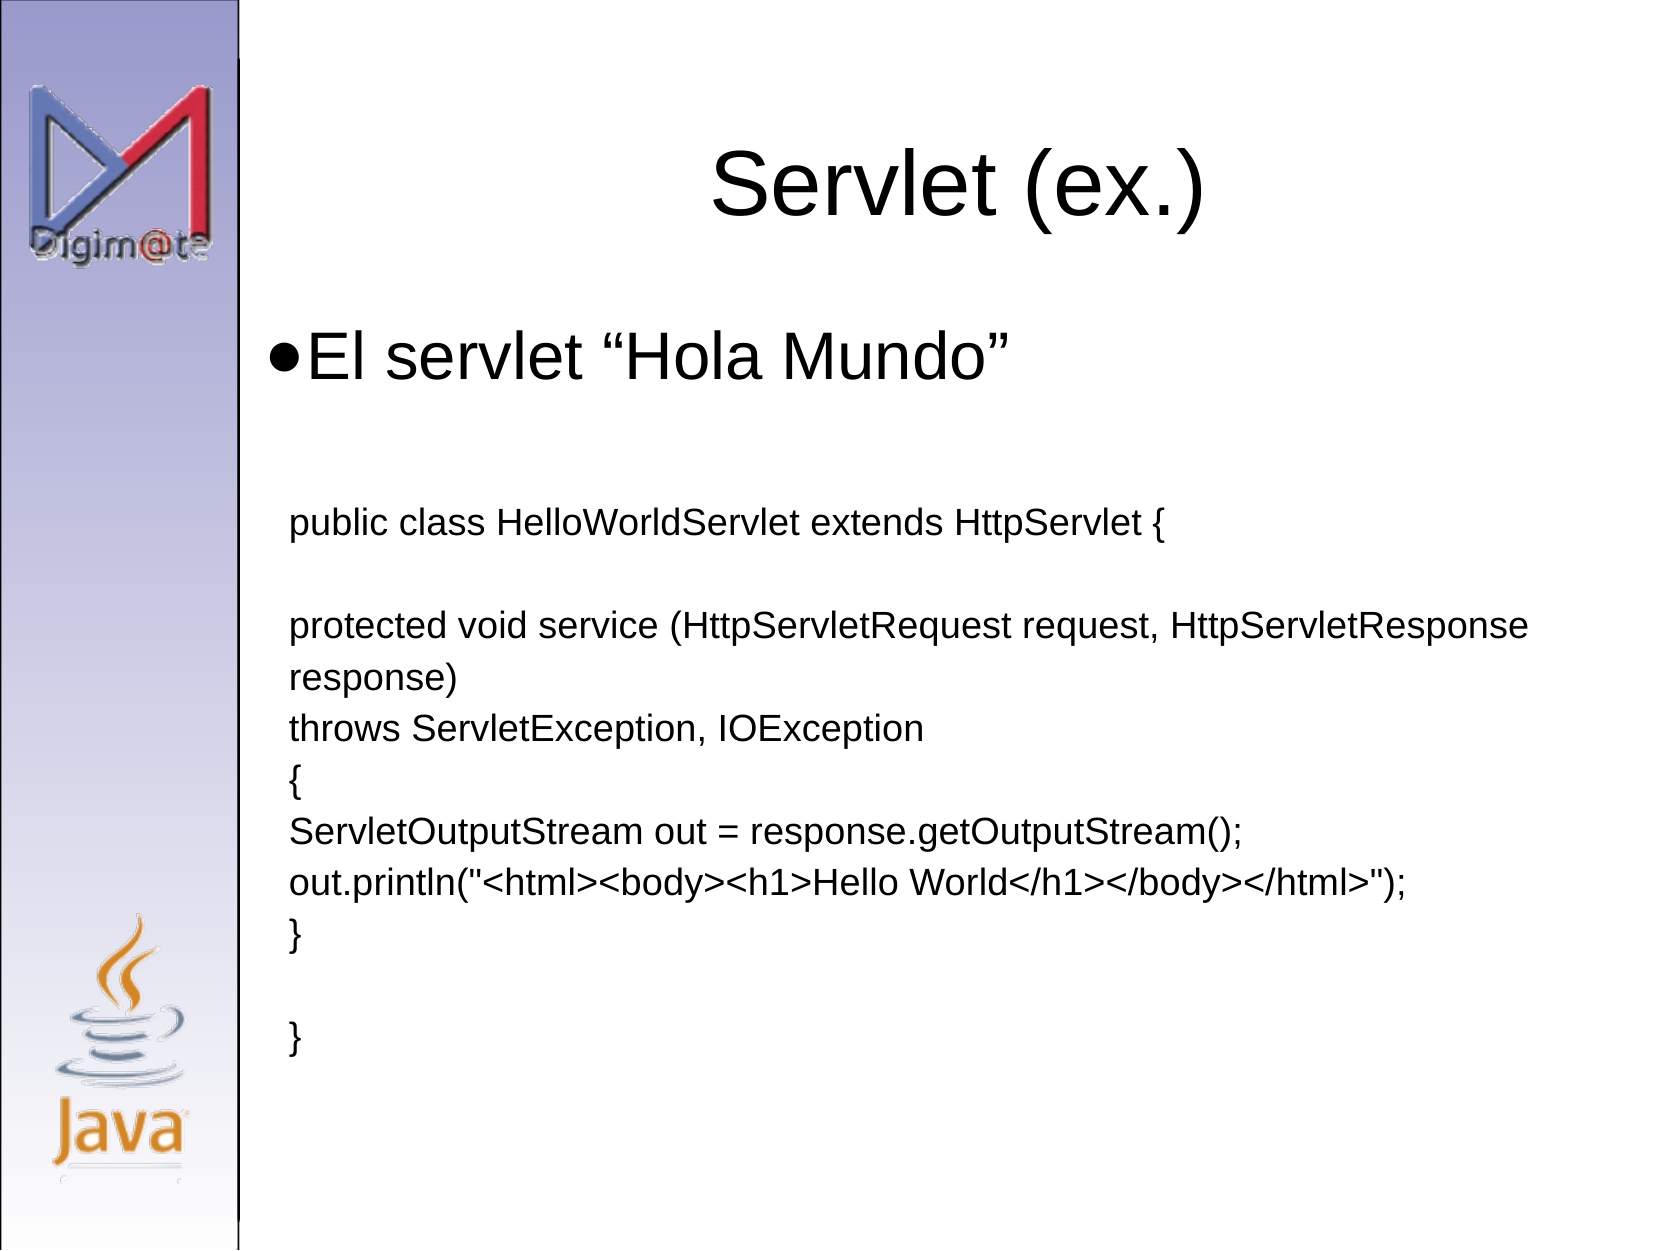

# Servlet (ex.)
El servlet “Hola Mundo”
public class HelloWorldServlet extends HttpServlet {
protected void service (HttpServletRequest request, HttpServletResponse response)
throws ServletException, IOException
{
ServletOutputStream out = response.getOutputStream();
out.println("<html><body><h1>Hello World</h1></body></html>");
}
}